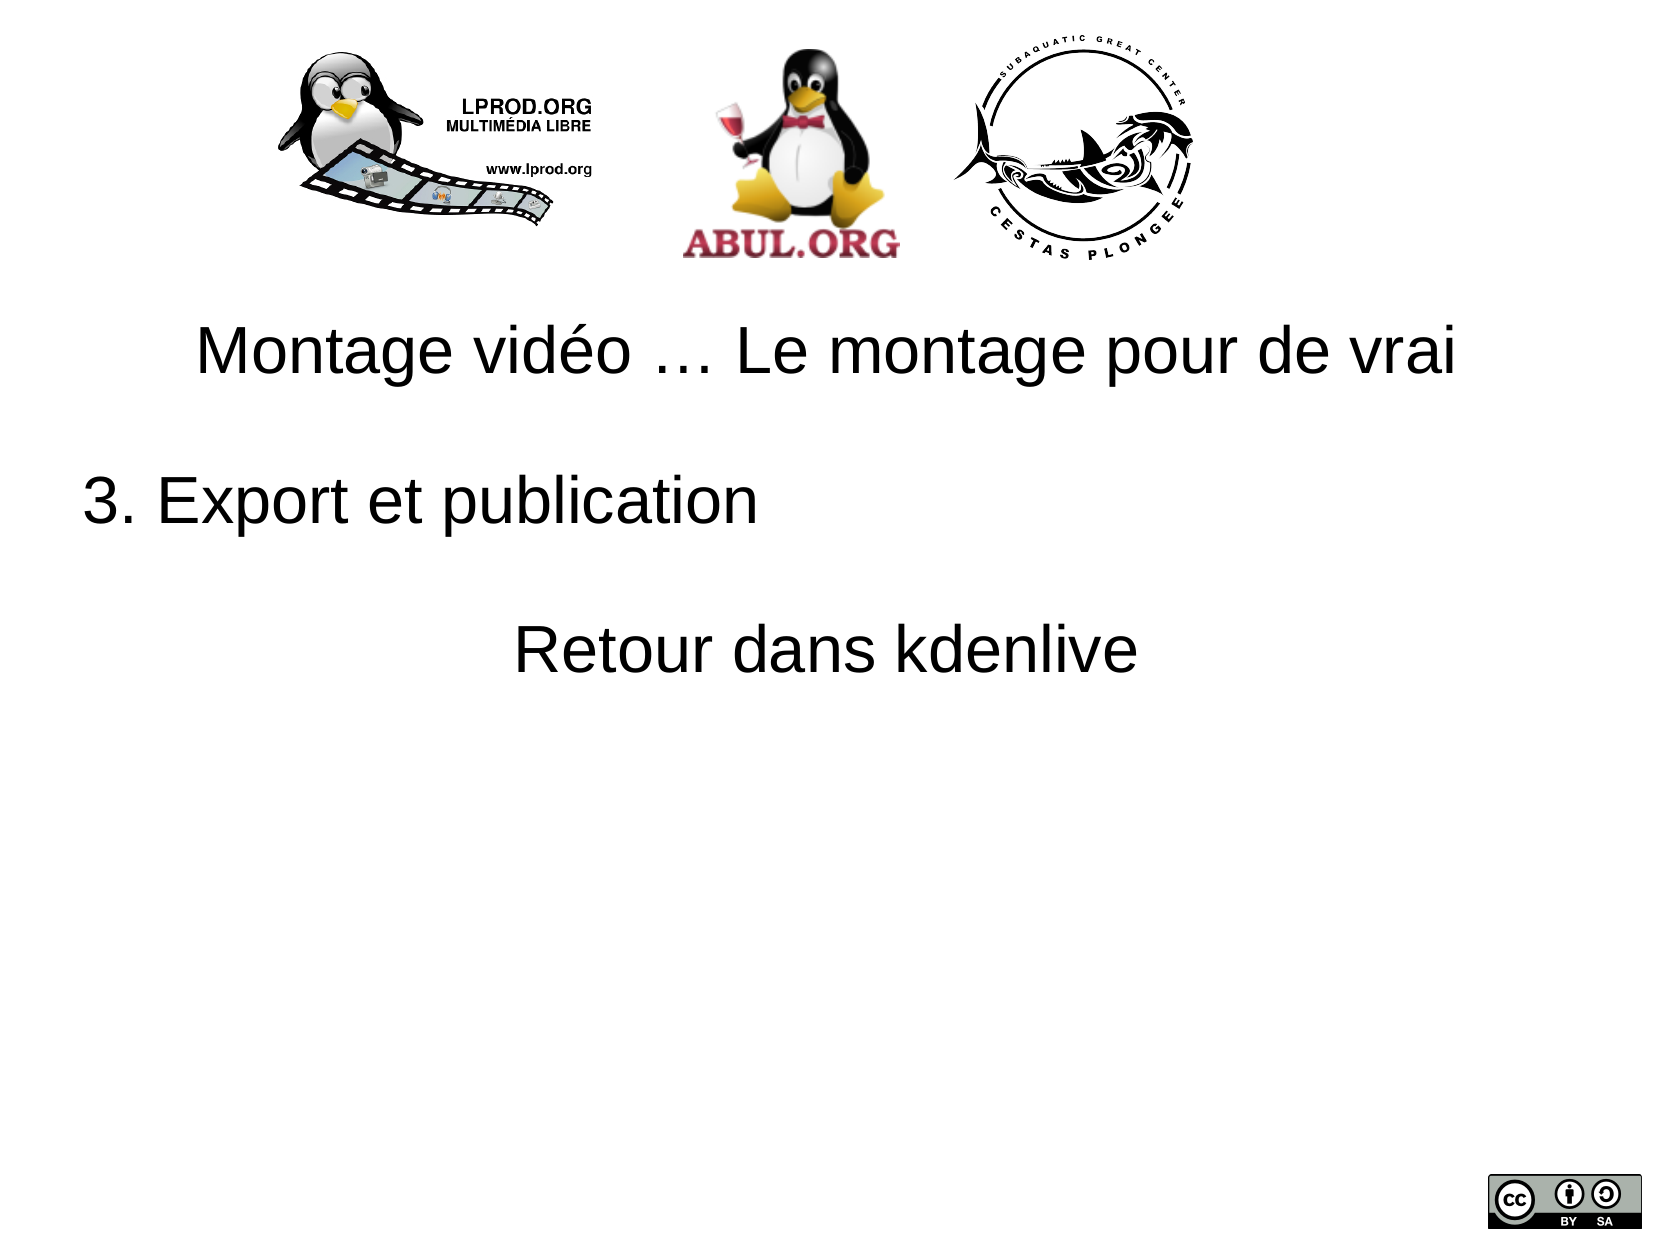

# Montage vidéo … Le montage pour de vrai
3. Export et publication
Retour dans kdenlive